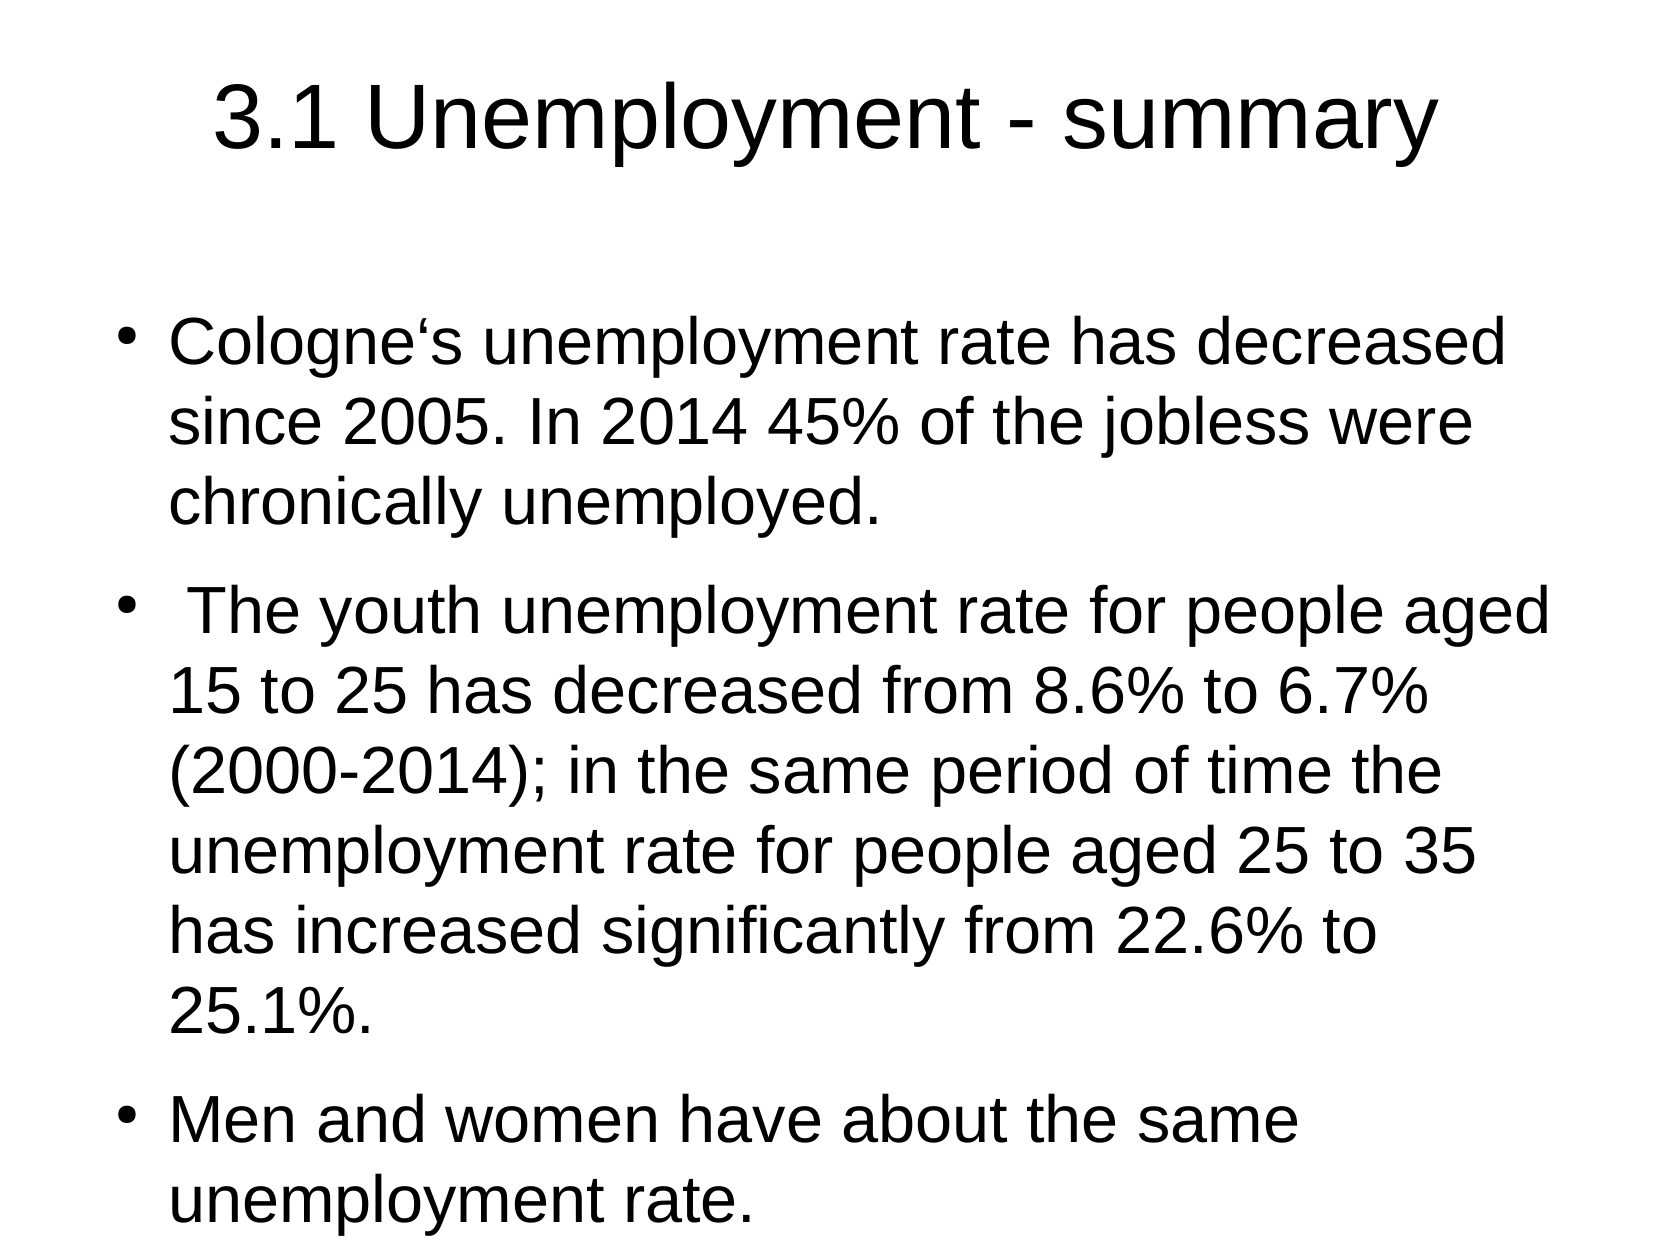

# 3.1 Unemployment - summary
Cologne‘s unemployment rate has decreased since 2005. In 2014 45% of the jobless were chronically unemployed.
 The youth unemployment rate for people aged 15 to 25 has decreased from 8.6% to 6.7% (2000-2014); in the same period of time the unemployment rate for people aged 25 to 35 has increased significantly from 22.6% to 25.1%.
Men and women have about the same unemployment rate.
512 000 people in Cologne are employed, about 25% of them in part-time, about 15% of them are marginal employed.
The minimum wage in Germany is at €8,84/working hour, though there exist some loopholes for employers.